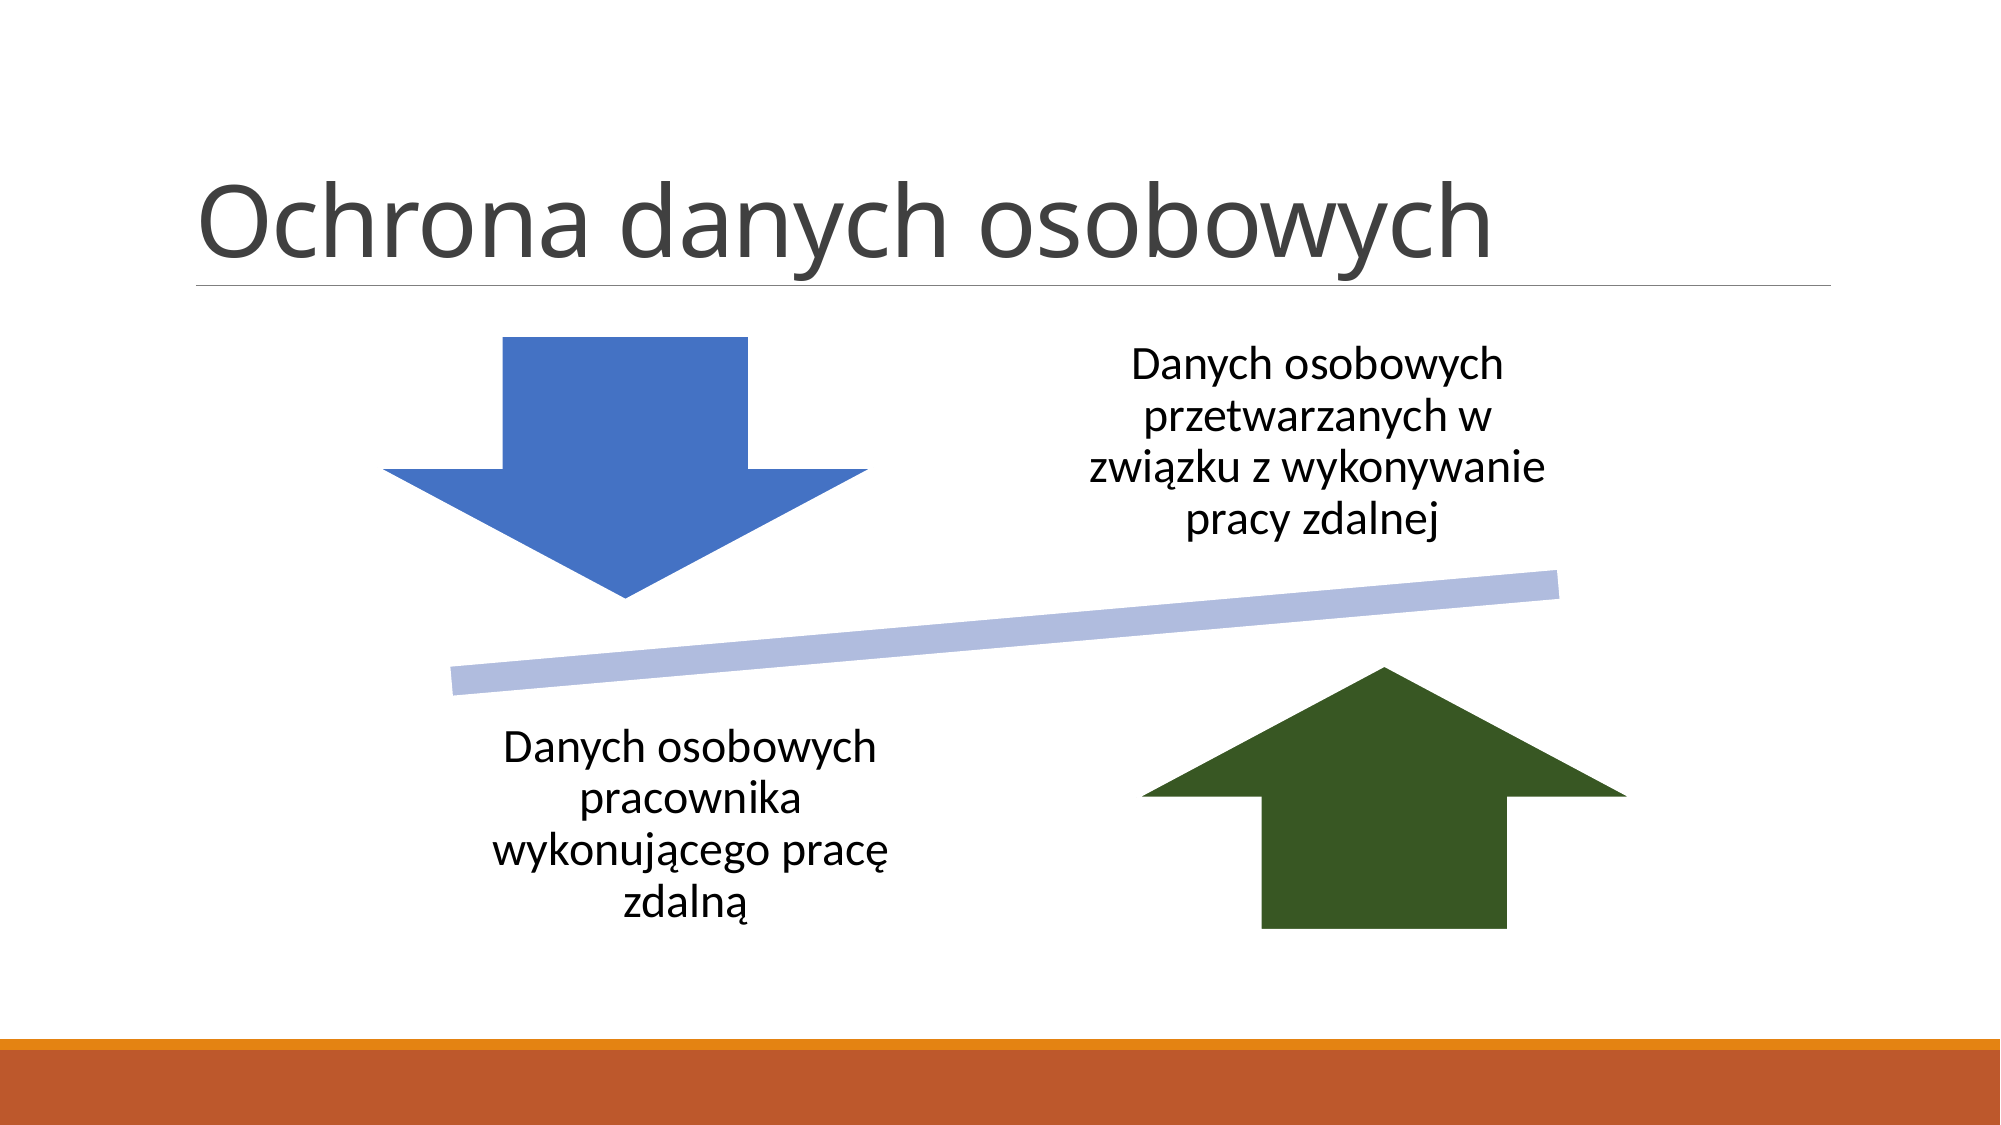

# Ochrona danych osobowych
Danych osobowych przetwarzanych w związku z wykonywanie pracy zdalnej
Danych osobowych pracownika wykonującego pracę zdalną